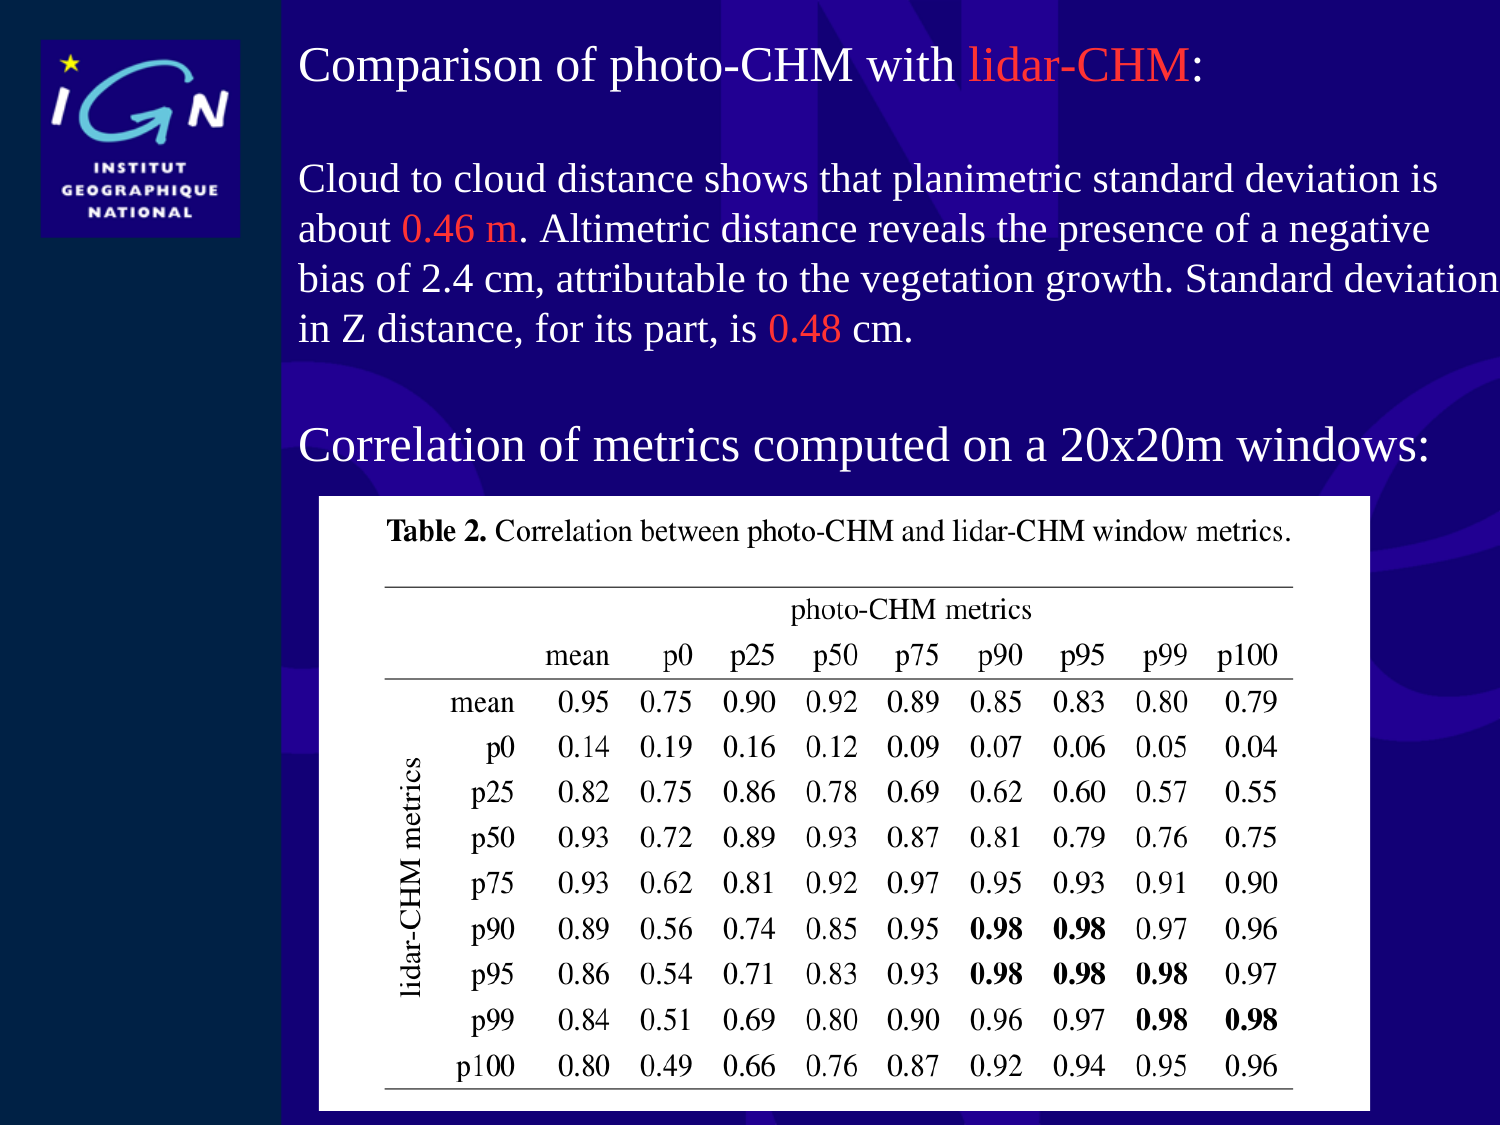

Comparison of photo-CHM with lidar-CHM:
Cloud to cloud distance shows that planimetric standard deviation is about 0.46 m. Altimetric distance reveals the presence of a negative bias of 2.4 cm, attributable to the vegetation growth. Standard deviation in Z distance, for its part, is 0.48 cm.
Correlation of metrics computed on a 20x20m windows: